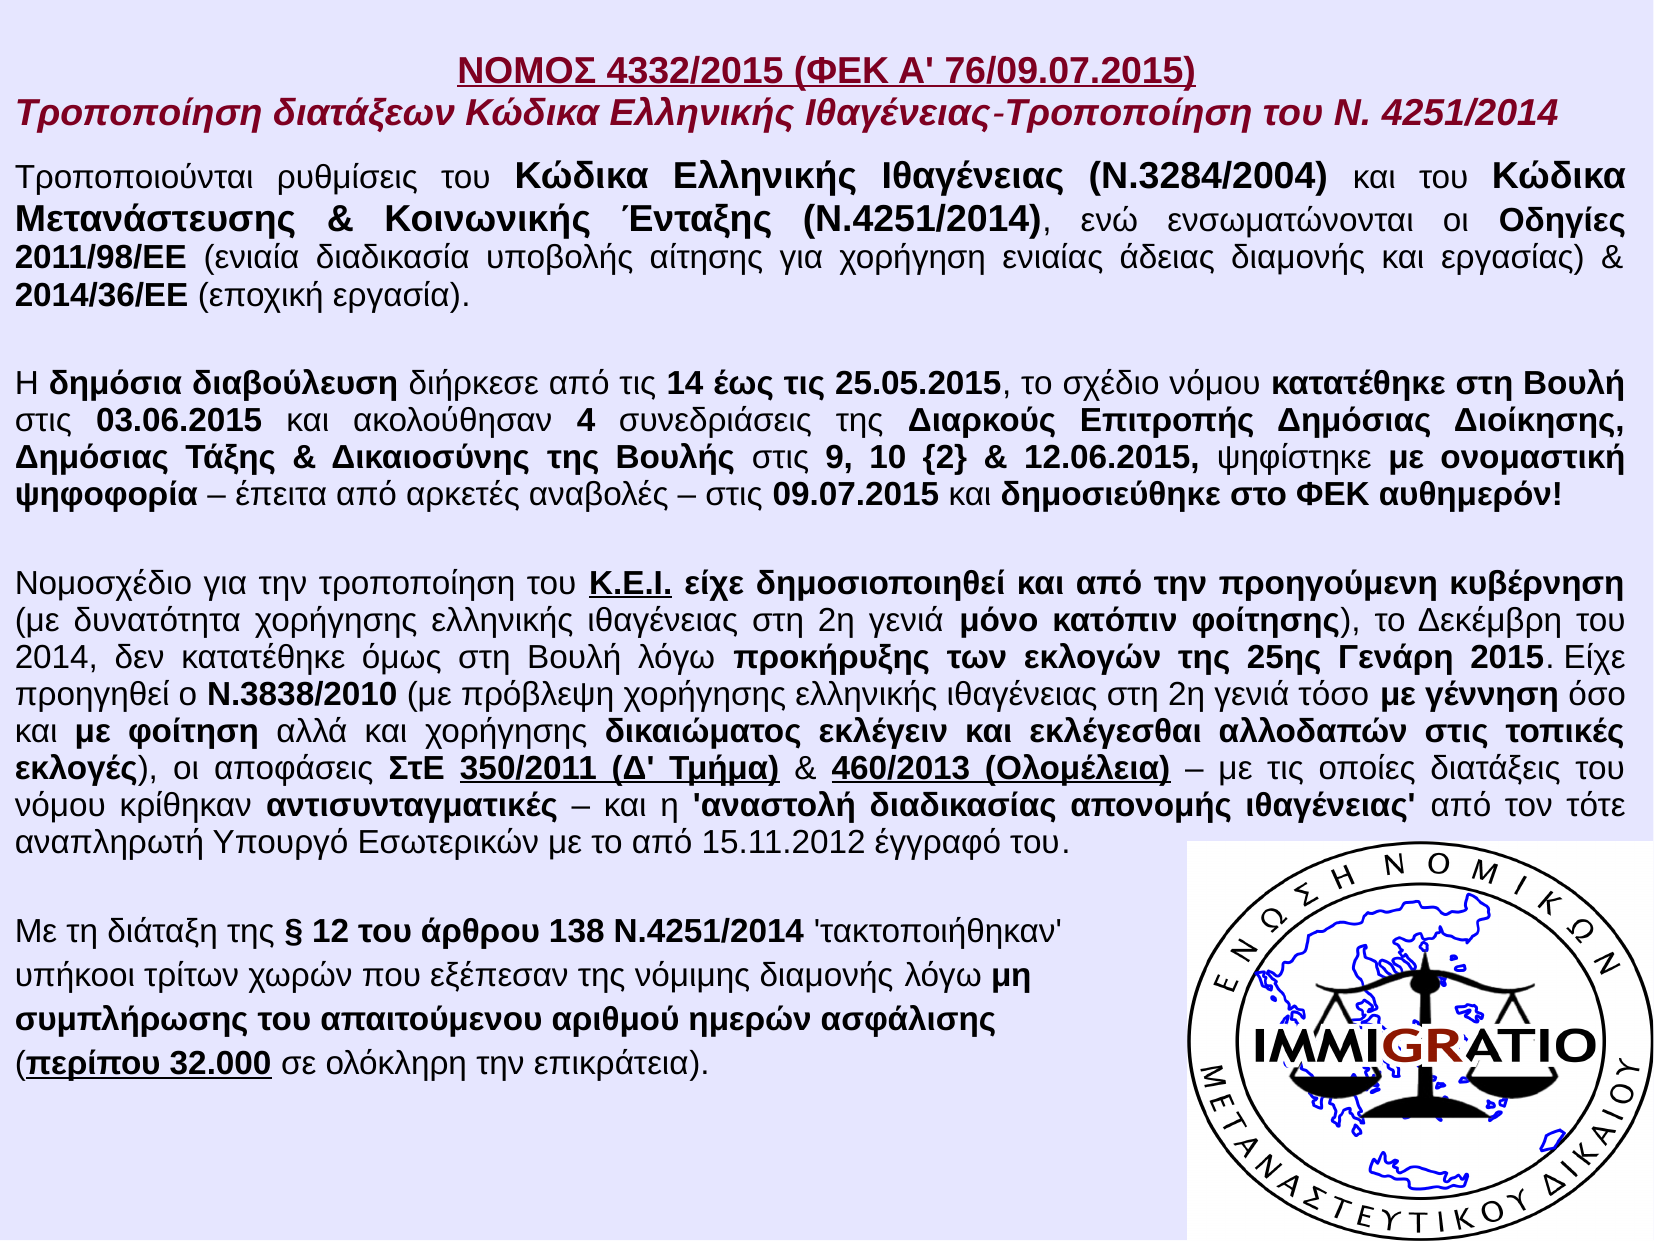

NOMOΣ 4332/2015 (ΦΕΚ Α' 76/09.07.2015)
Τροποποίηση διατάξεων Κώδικα Ελληνικής Ιθαγένειας-Τροποποίηση του Ν. 4251/2014
#
Τροποποιούνται ρυθμίσεις του Κώδικα Ελληνικής Ιθαγένειας (Ν.3284/2004) και του Κώδικα Μετανάστευσης & Κοινωνικής Ένταξης (Ν.4251/2014), ενώ ενσωματώνονται οι Οδηγίες 2011/98/ΕΕ (ενιαία διαδικασία υποβολής αίτησης για χορήγηση ενιαίας άδειας διαμονής και εργασίας) & 2014/36/ΕΕ (εποχική εργασία).
Η δημόσια διαβούλευση διήρκεσε από τις 14 έως τις 25.05.2015, το σχέδιο νόμου κατατέθηκε στη Βουλή στις 03.06.2015 και ακολούθησαν 4 συνεδριάσεις της Διαρκούς Επιτροπής Δημόσιας Διοίκησης, Δημόσιας Τάξης & Δικαιοσύνης της Βουλής στις 9, 10 {2} & 12.06.2015, ψηφίστηκε με ονομαστική ψηφοφορία – έπειτα από αρκετές αναβολές – στις 09.07.2015 και δημοσιεύθηκε στο ΦΕΚ αυθημερόν!
Νομοσχέδιο για την τροποποίηση του Κ.Ε.Ι. είχε δημοσιοποιηθεί και από την προηγούμενη κυβέρνηση (με δυνατότητα χορήγησης ελληνικής ιθαγένειας στη 2η γενιά μόνο κατόπιν φοίτησης), το Δεκέμβρη του 2014, δεν κατατέθηκε όμως στη Βουλή λόγω προκήρυξης των εκλογών της 25ης Γενάρη 2015. Είχε προηγηθεί ο Ν.3838/2010 (με πρόβλεψη χορήγησης ελληνικής ιθαγένειας στη 2η γενιά τόσο με γέννηση όσο και με φοίτηση αλλά και χορήγησης δικαιώματος εκλέγειν και εκλέγεσθαι αλλοδαπών στις τοπικές εκλογές), οι αποφάσεις ΣτΕ 350/2011 (Δ' Τμήμα) & 460/2013 (Ολομέλεια) – με τις οποίες διατάξεις του νόμου κρίθηκαν αντισυνταγματικές – και η 'αναστολή διαδικασίας απονομής ιθαγένειας' από τον τότε αναπληρωτή Υπουργό Εσωτερικών με το από 15.11.2012 έγγραφό του.
Με τη διάταξη της § 12 του άρθρου 138 Ν.4251/2014 'τακτοποιήθηκαν'
υπήκοοι τρίτων χωρών που εξέπεσαν της νόμιμης διαμονής λόγω μη
συμπλήρωσης του απαιτούμενου αριθμού ημερών ασφάλισης
(περίπου 32.000 σε ολόκληρη την επικράτεια).